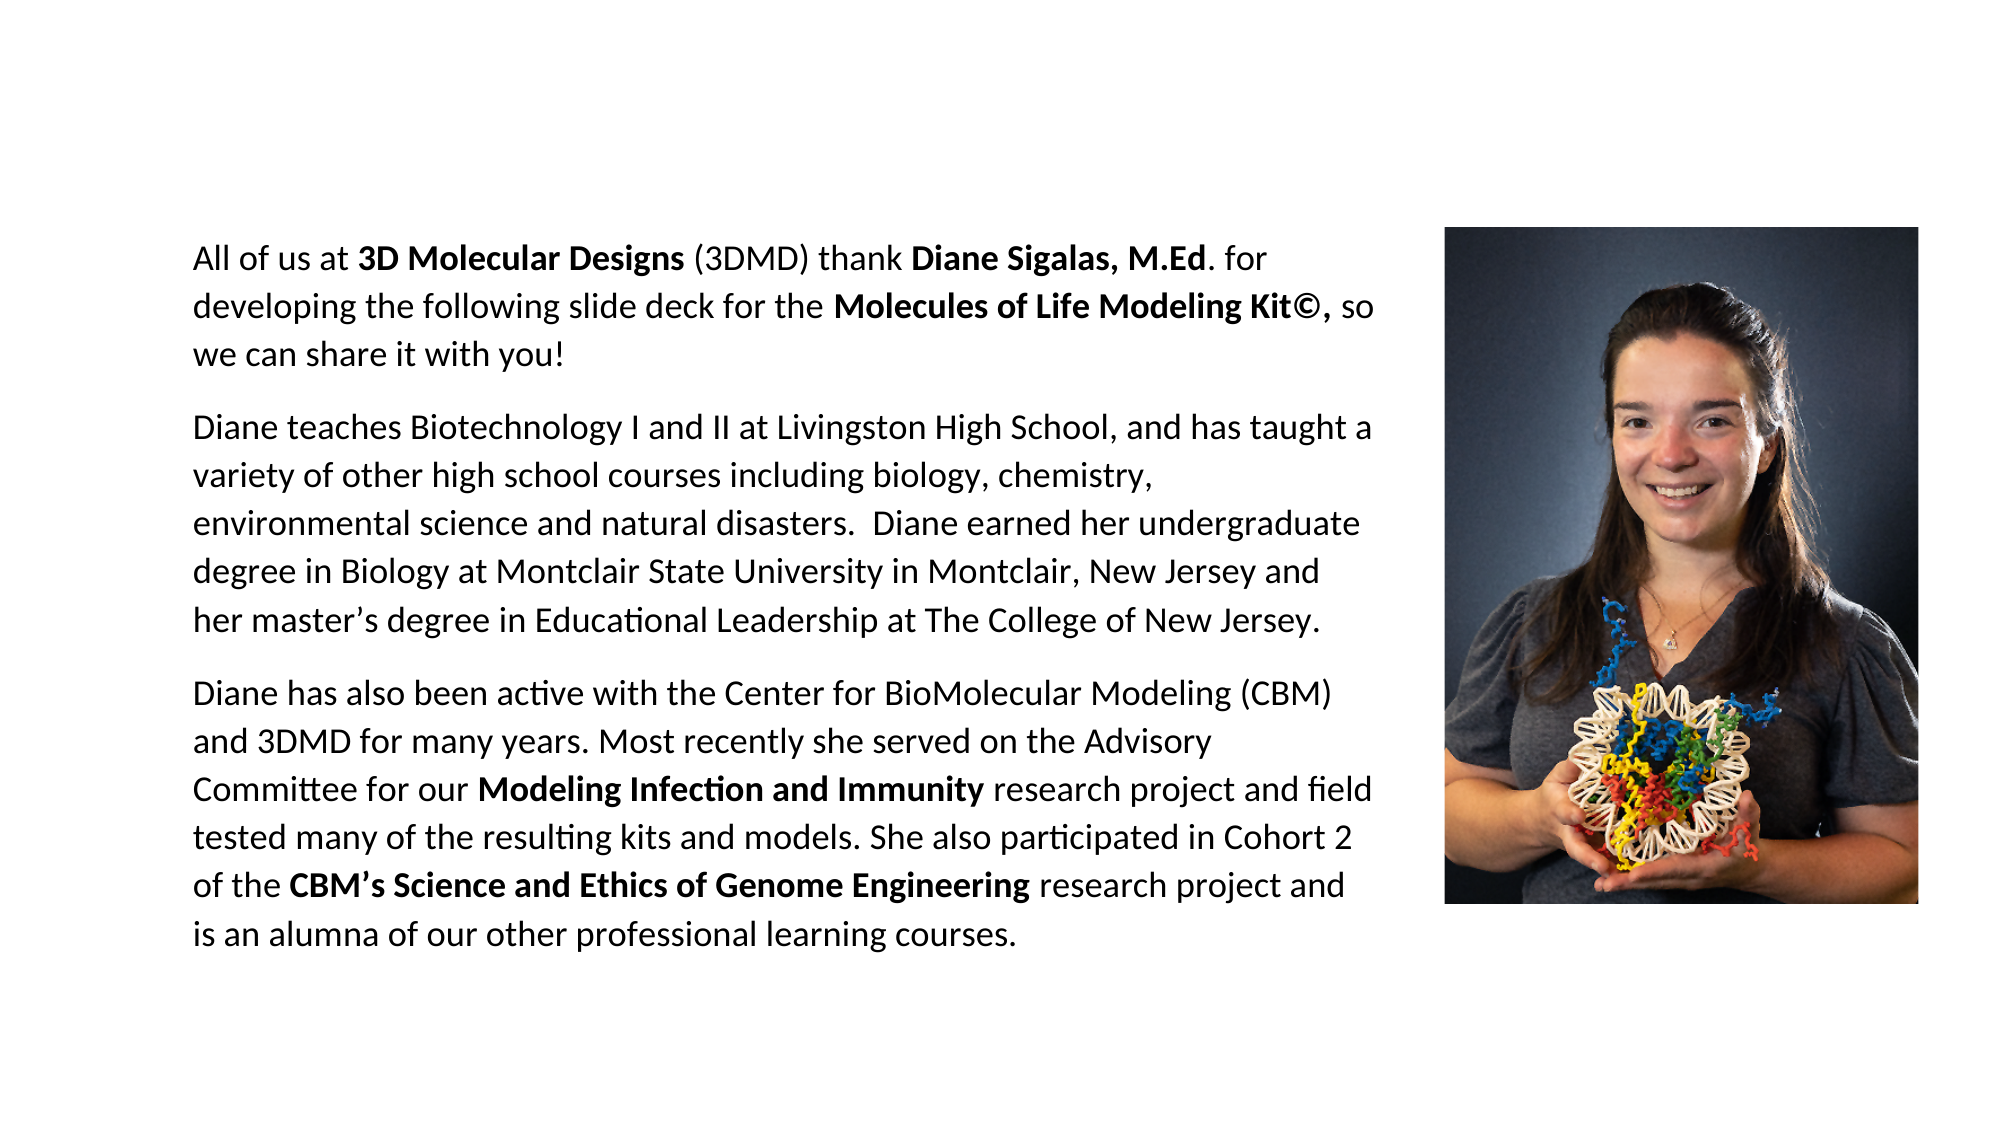

Diane Sigalas, M.Ed.
All of us at 3D Molecular Designs (3DMD) thank Diane Sigalas, M.Ed. for developing the following slide deck for the Molecules of Life Modeling Kit©, so we can share it with you!
Diane teaches Biotechnology I and II at Livingston High School, and has taught a variety of other high school courses including biology, chemistry, environmental science and natural disasters. Diane earned her undergraduate degree in Biology at Montclair State University in Montclair, New Jersey and her master’s degree in Educational Leadership at The College of New Jersey.
Diane has also been active with the Center for BioMolecular Modeling (CBM) and 3DMD for many years. Most recently she served on the Advisory Committee for our Modeling Infection and Immunity research project and field tested many of the resulting kits and models. She also participated in Cohort 2 of the CBM’s Science and Ethics of Genome Engineering research project and is an alumna of our other professional learning courses.